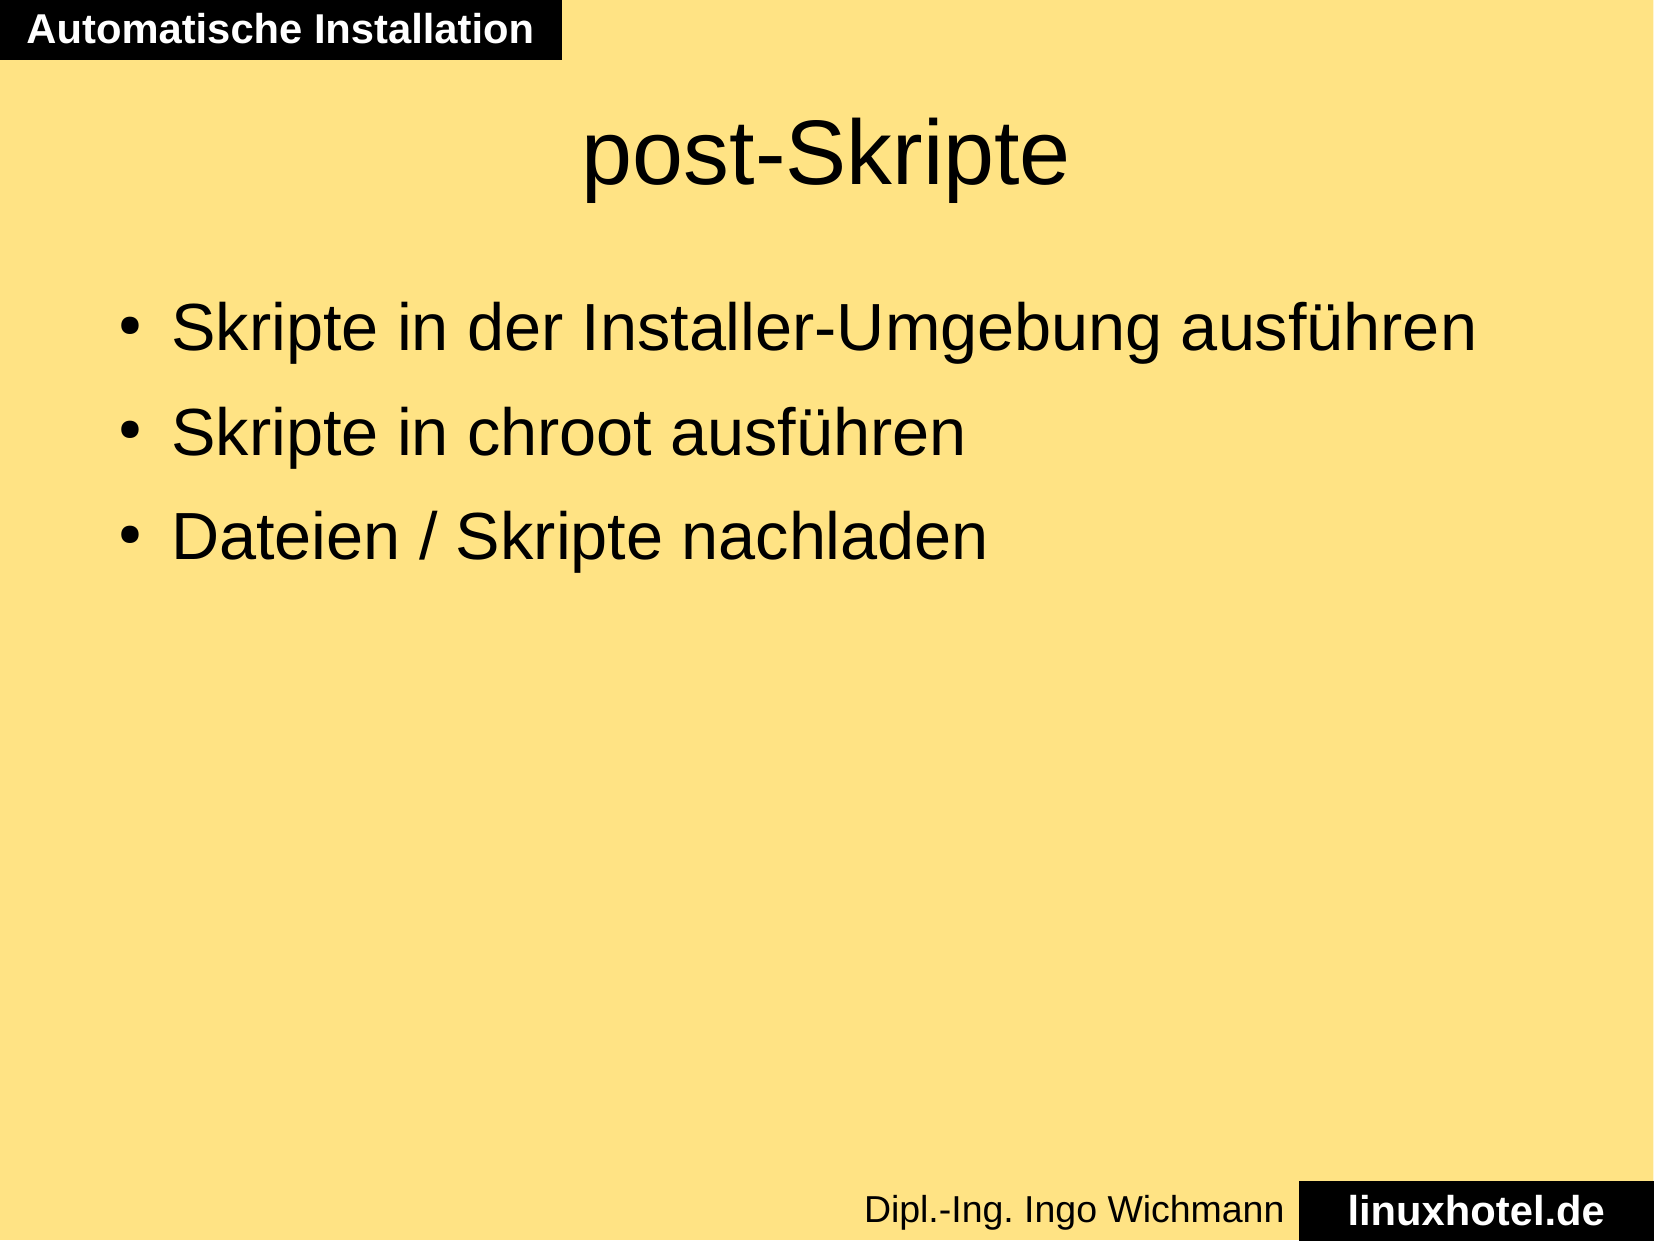

Automatische Installation
# post-Skripte
Skripte in der Installer-Umgebung ausführen
Skripte in chroot ausführen
Dateien / Skripte nachladen
Dipl.-Ing. Ingo Wichmann
linuxhotel.de